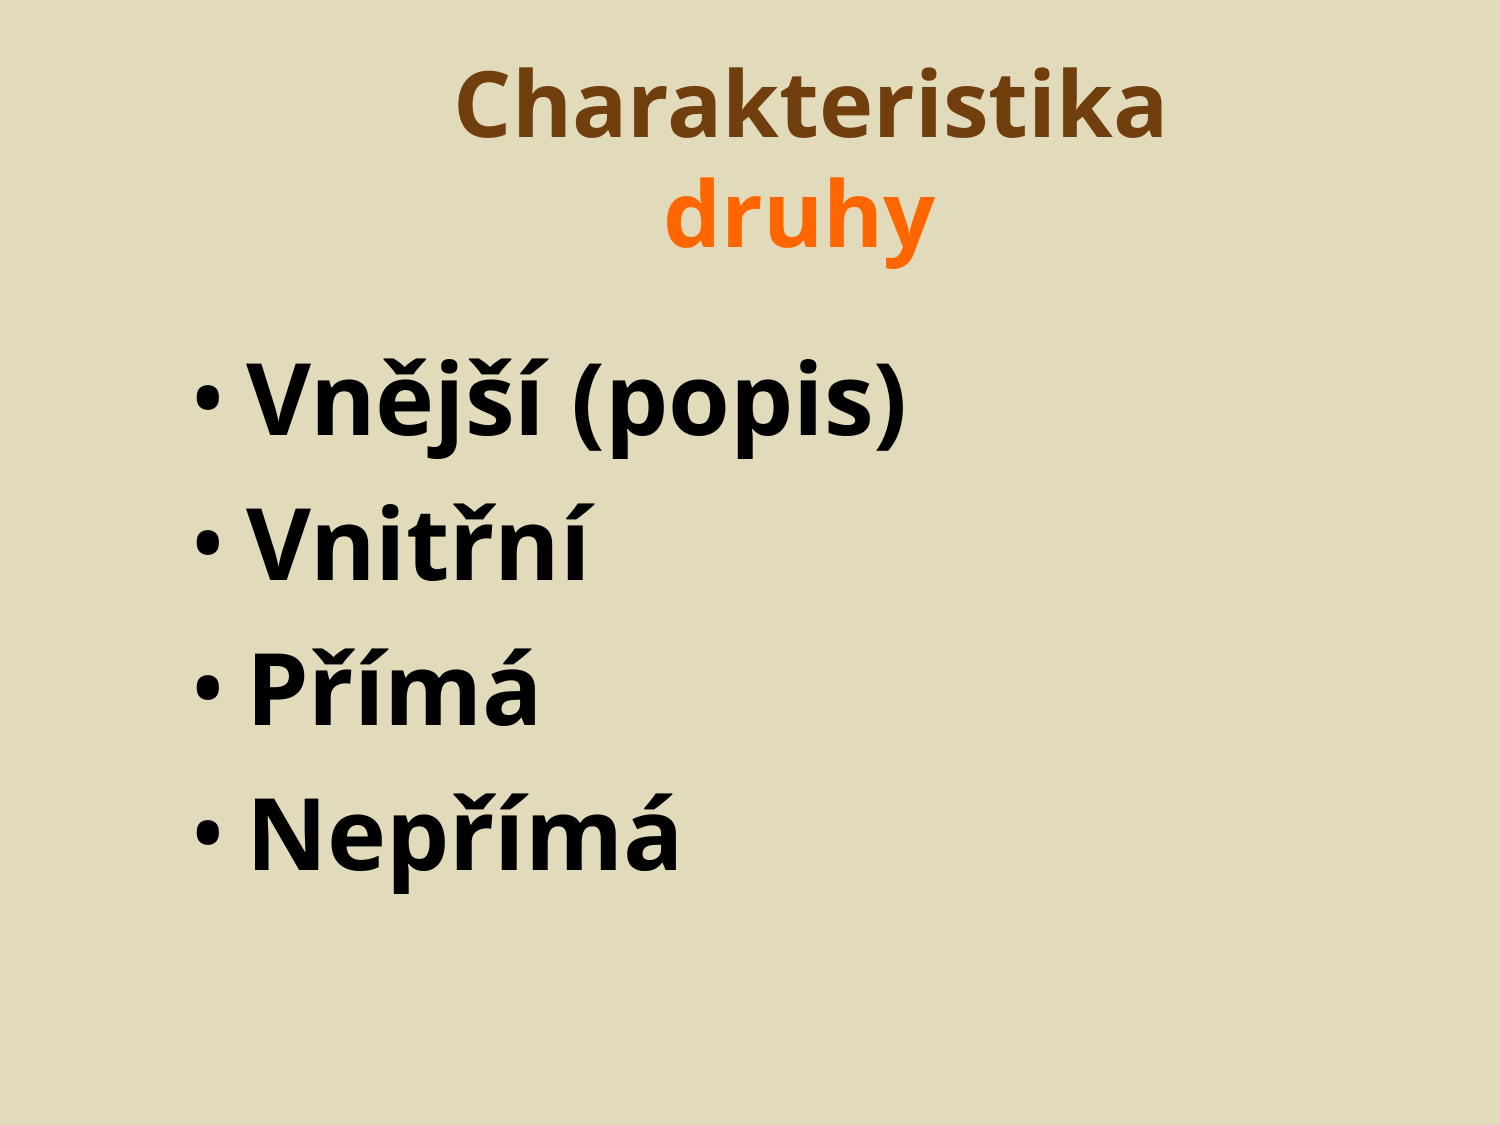

# Charakteristika druhy
Vnější (popis)
Vnitřní
Přímá
Nepřímá